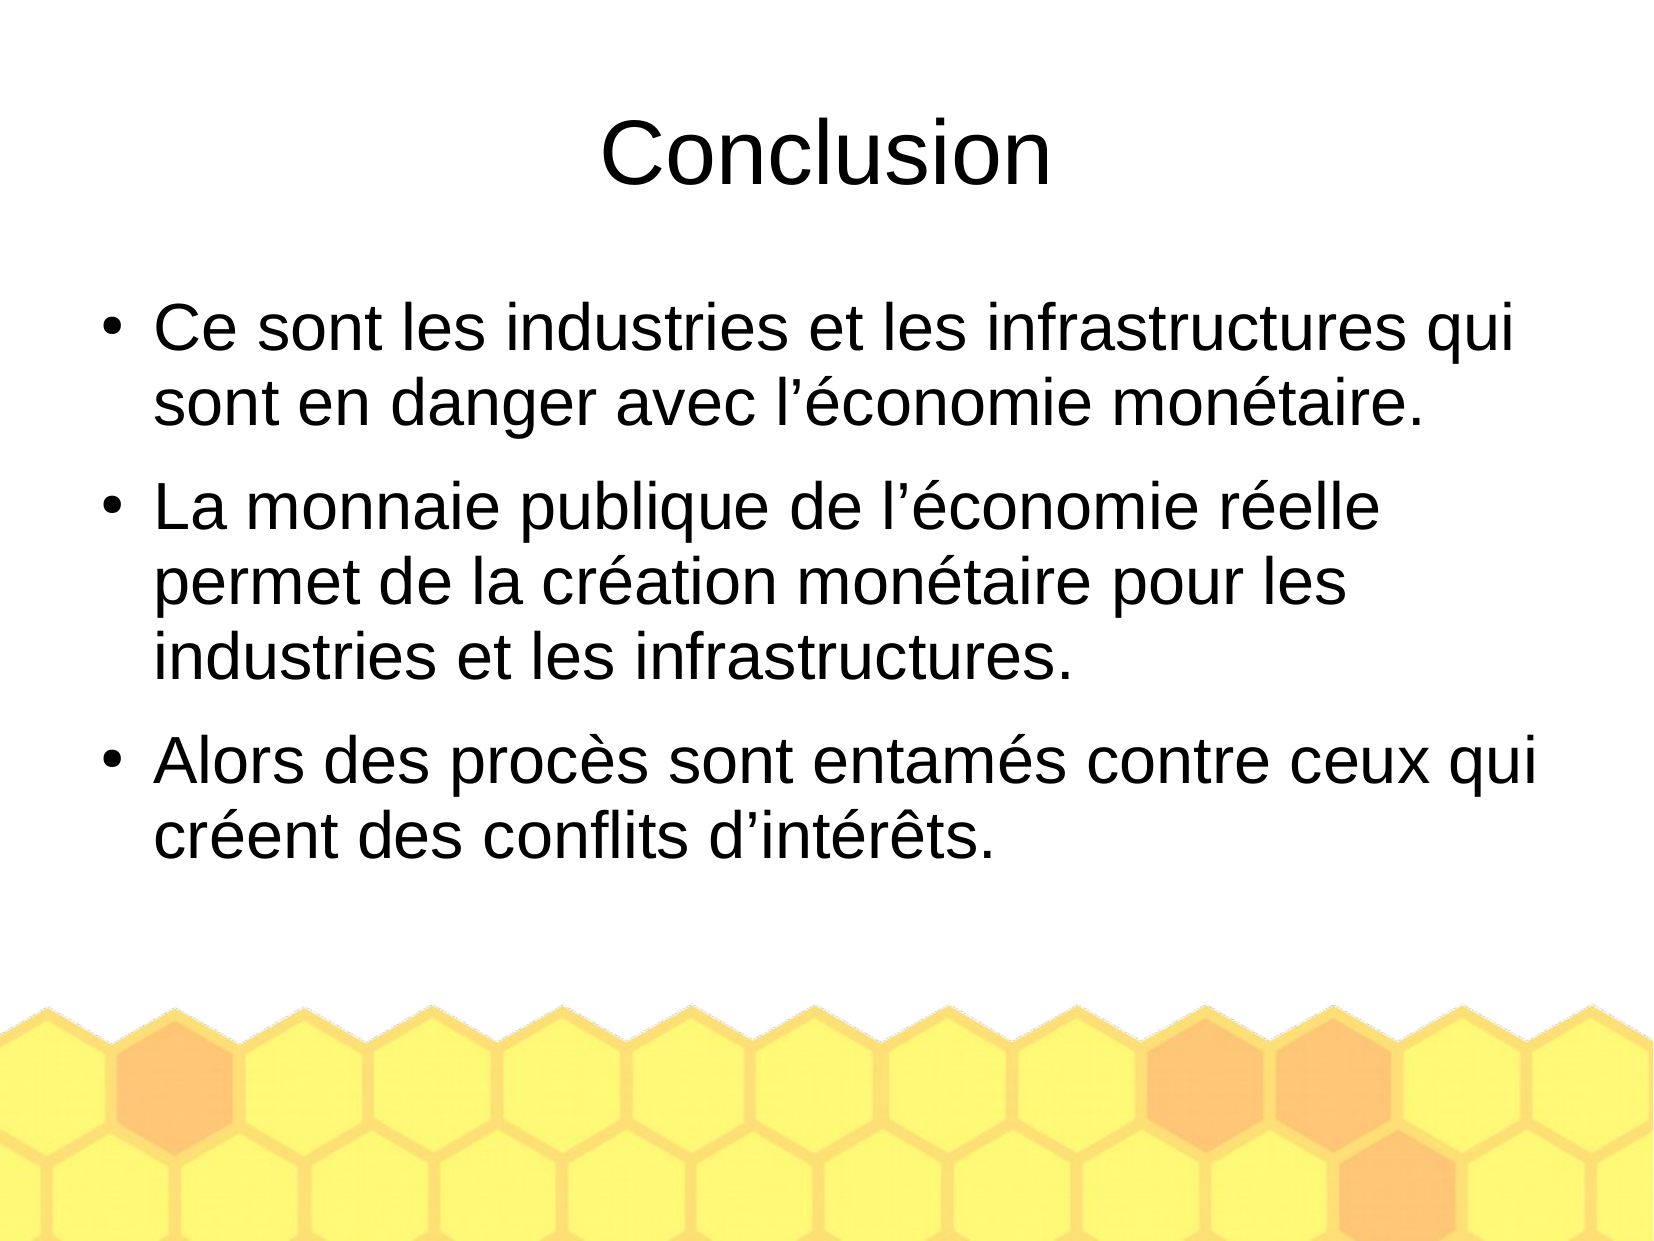

# Conclusion
Ce sont les industries et les infrastructures qui sont en danger avec l’économie monétaire.
La monnaie publique de l’économie réelle permet de la création monétaire pour les industries et les infrastructures.
Alors des procès sont entamés contre ceux qui créent des conflits d’intérêts.